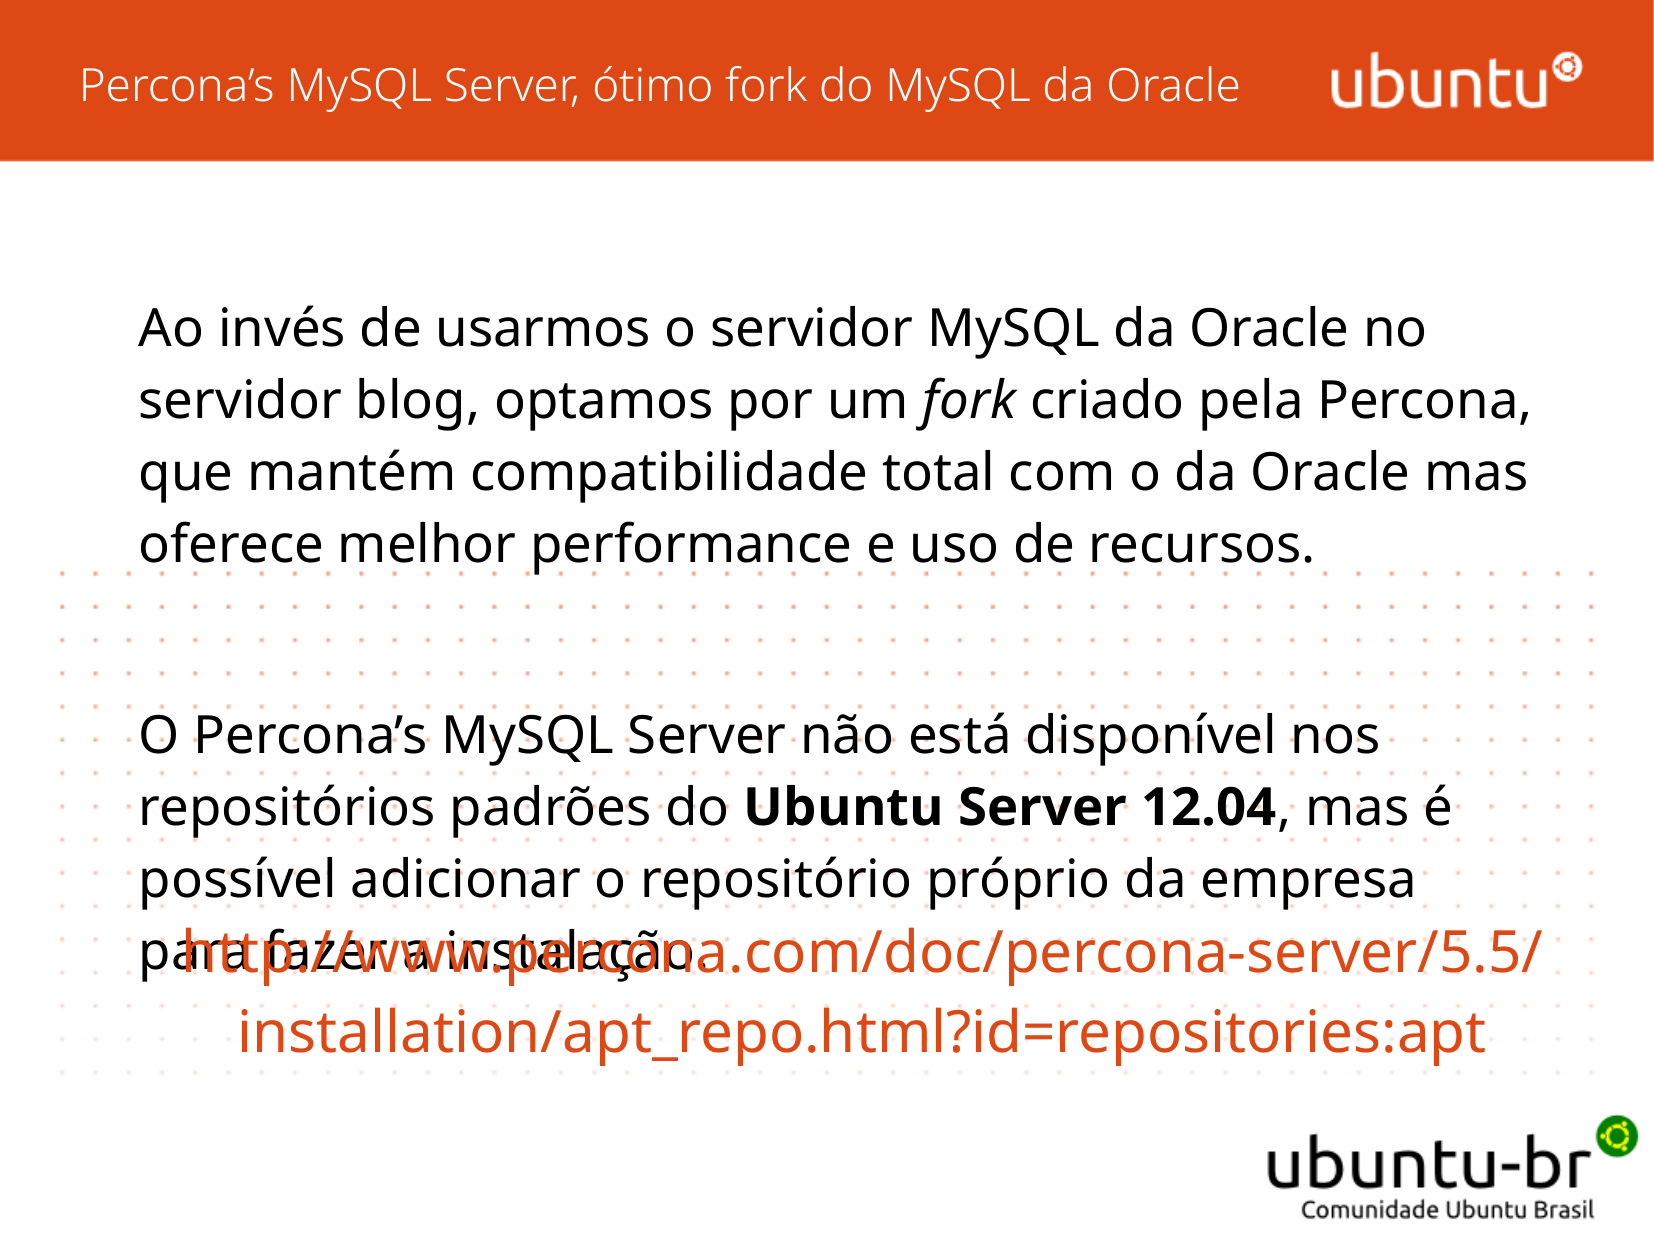

# Percona’s MySQL Server, ótimo fork do MySQL da Oracle
Ao invés de usarmos o servidor MySQL da Oracle no servidor blog, optamos por um fork criado pela Percona, que mantém compatibilidade total com o da Oracle mas oferece melhor performance e uso de recursos.
O Percona’s MySQL Server não está disponível nos repositórios padrões do Ubuntu Server 12.04, mas é possível adicionar o repositório próprio da empresa para fazer a instalação.
http://www.percona.com/doc/percona-server/5.5/installation/apt_repo.html?id=repositories:apt